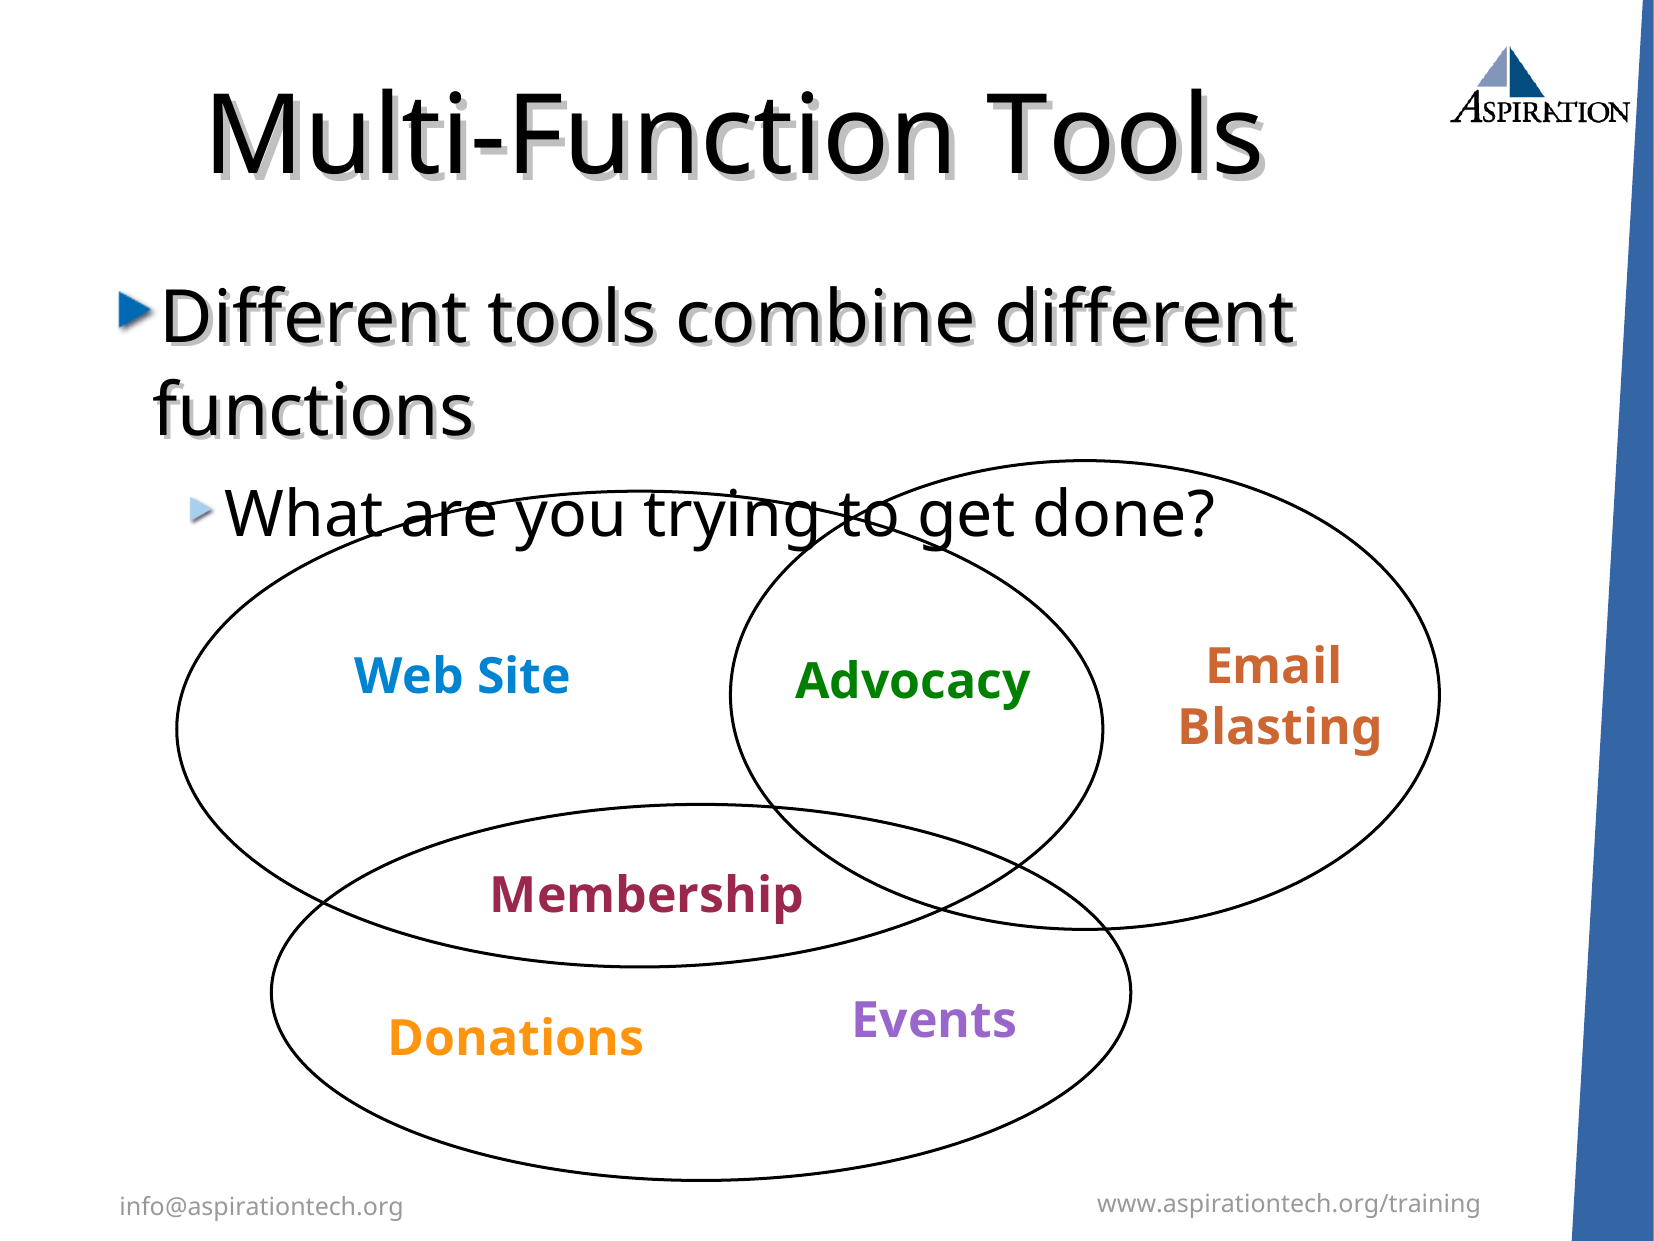

# Multi-Function Tools
Different tools combine different functions
What are you trying to get done?
Email
Blasting
Web Site
Advocacy
Membership
Events
Donations